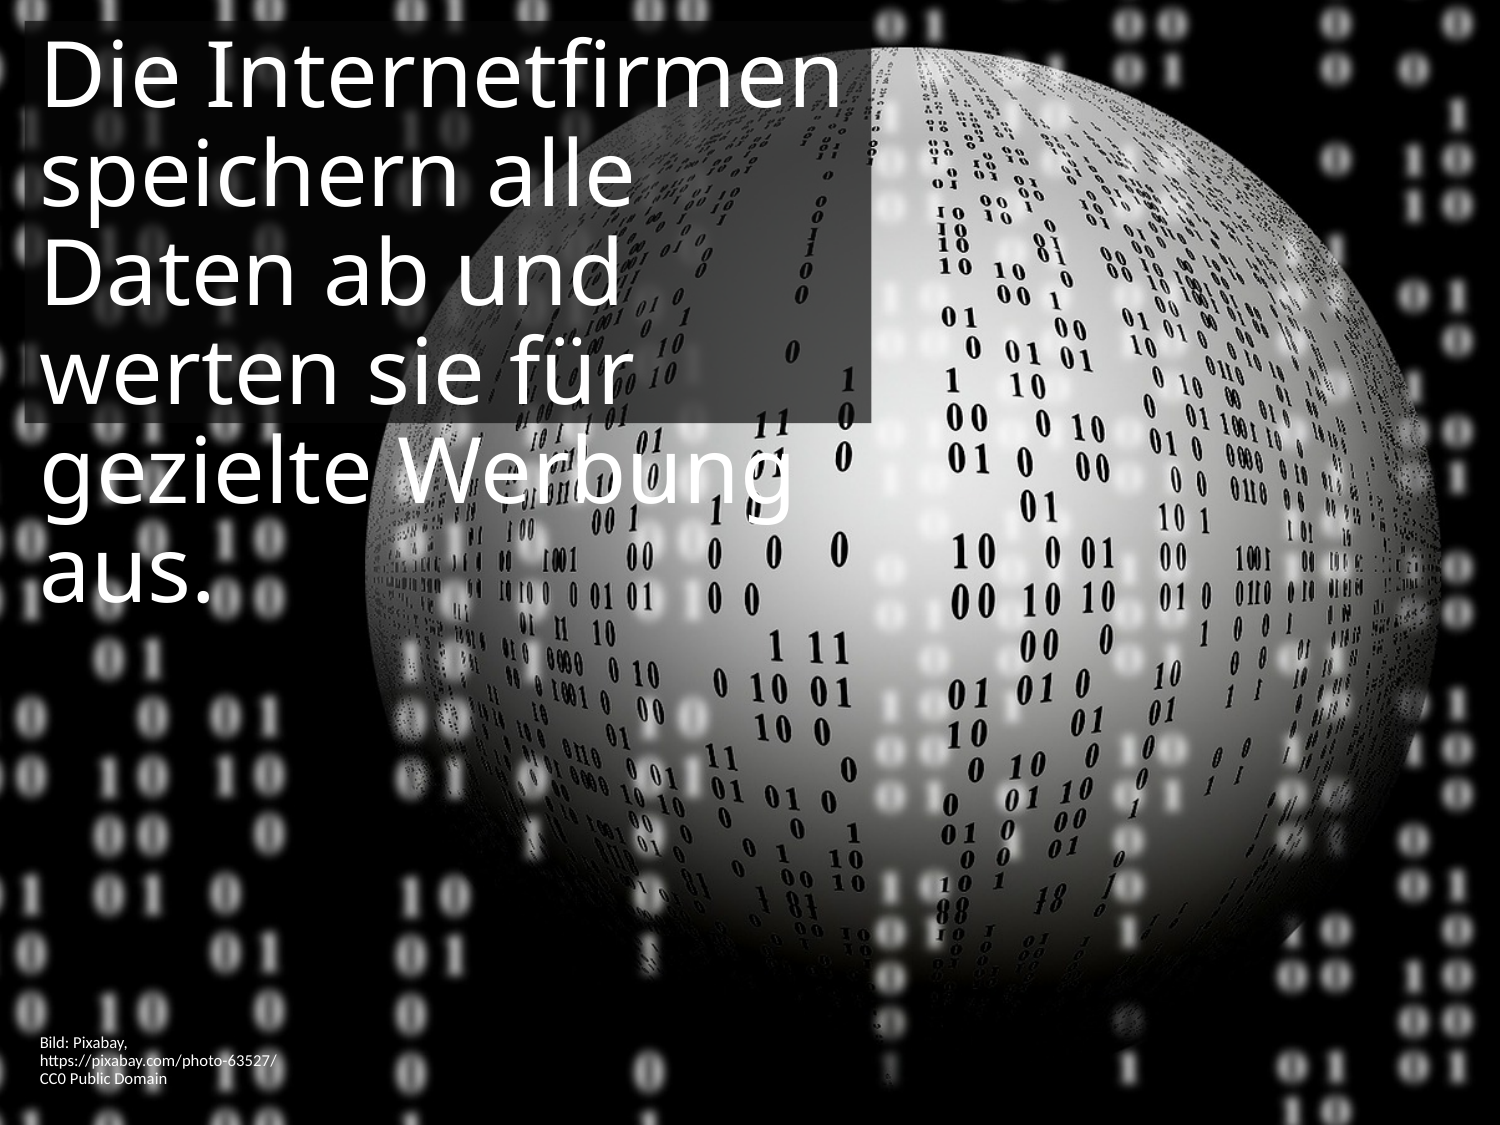

# Die Internetfirmen speichern alle Daten ab und werten sie für gezielte Werbung aus.
Bild: Pixabay,
https://pixabay.com/photo-63527/
CC0 Public Domain